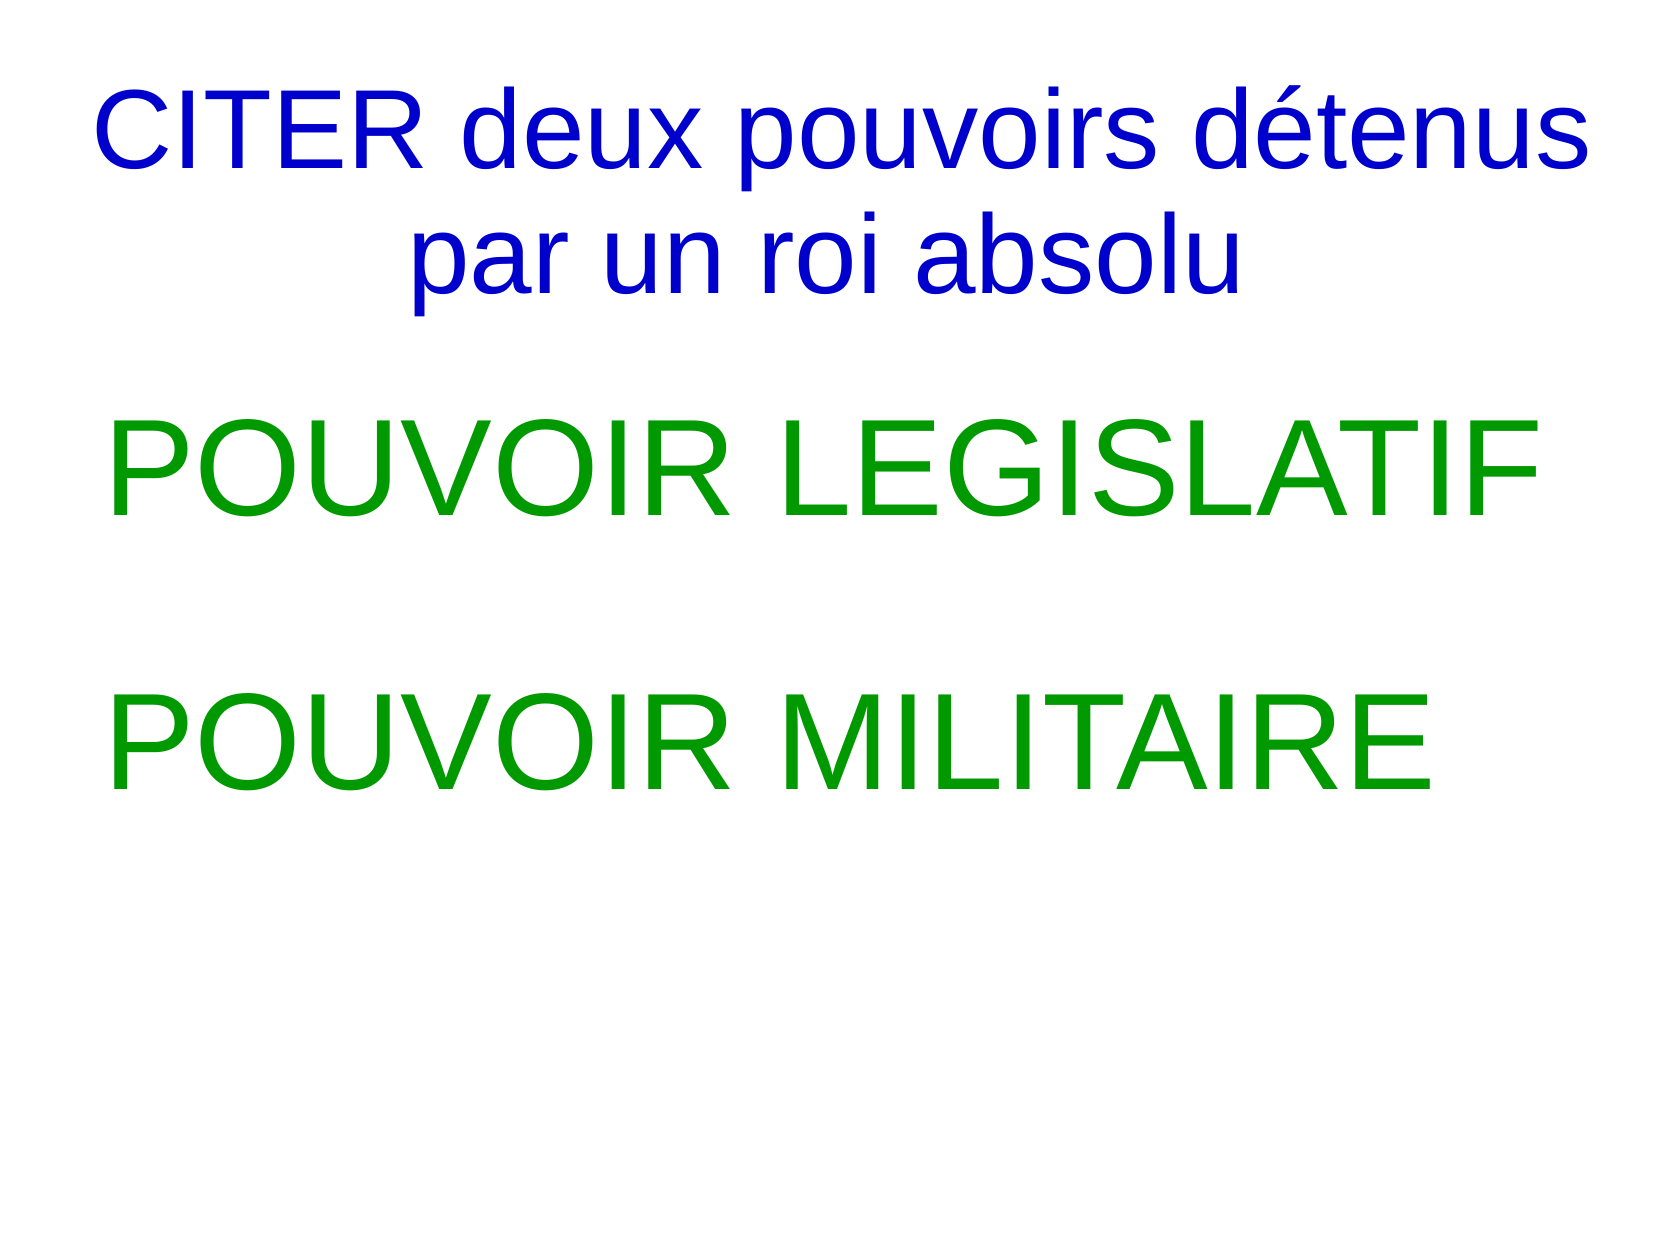

CITER deux pouvoirs détenus par un roi absolu
POUVOIR LEGISLATIF
POUVOIR MILITAIRE